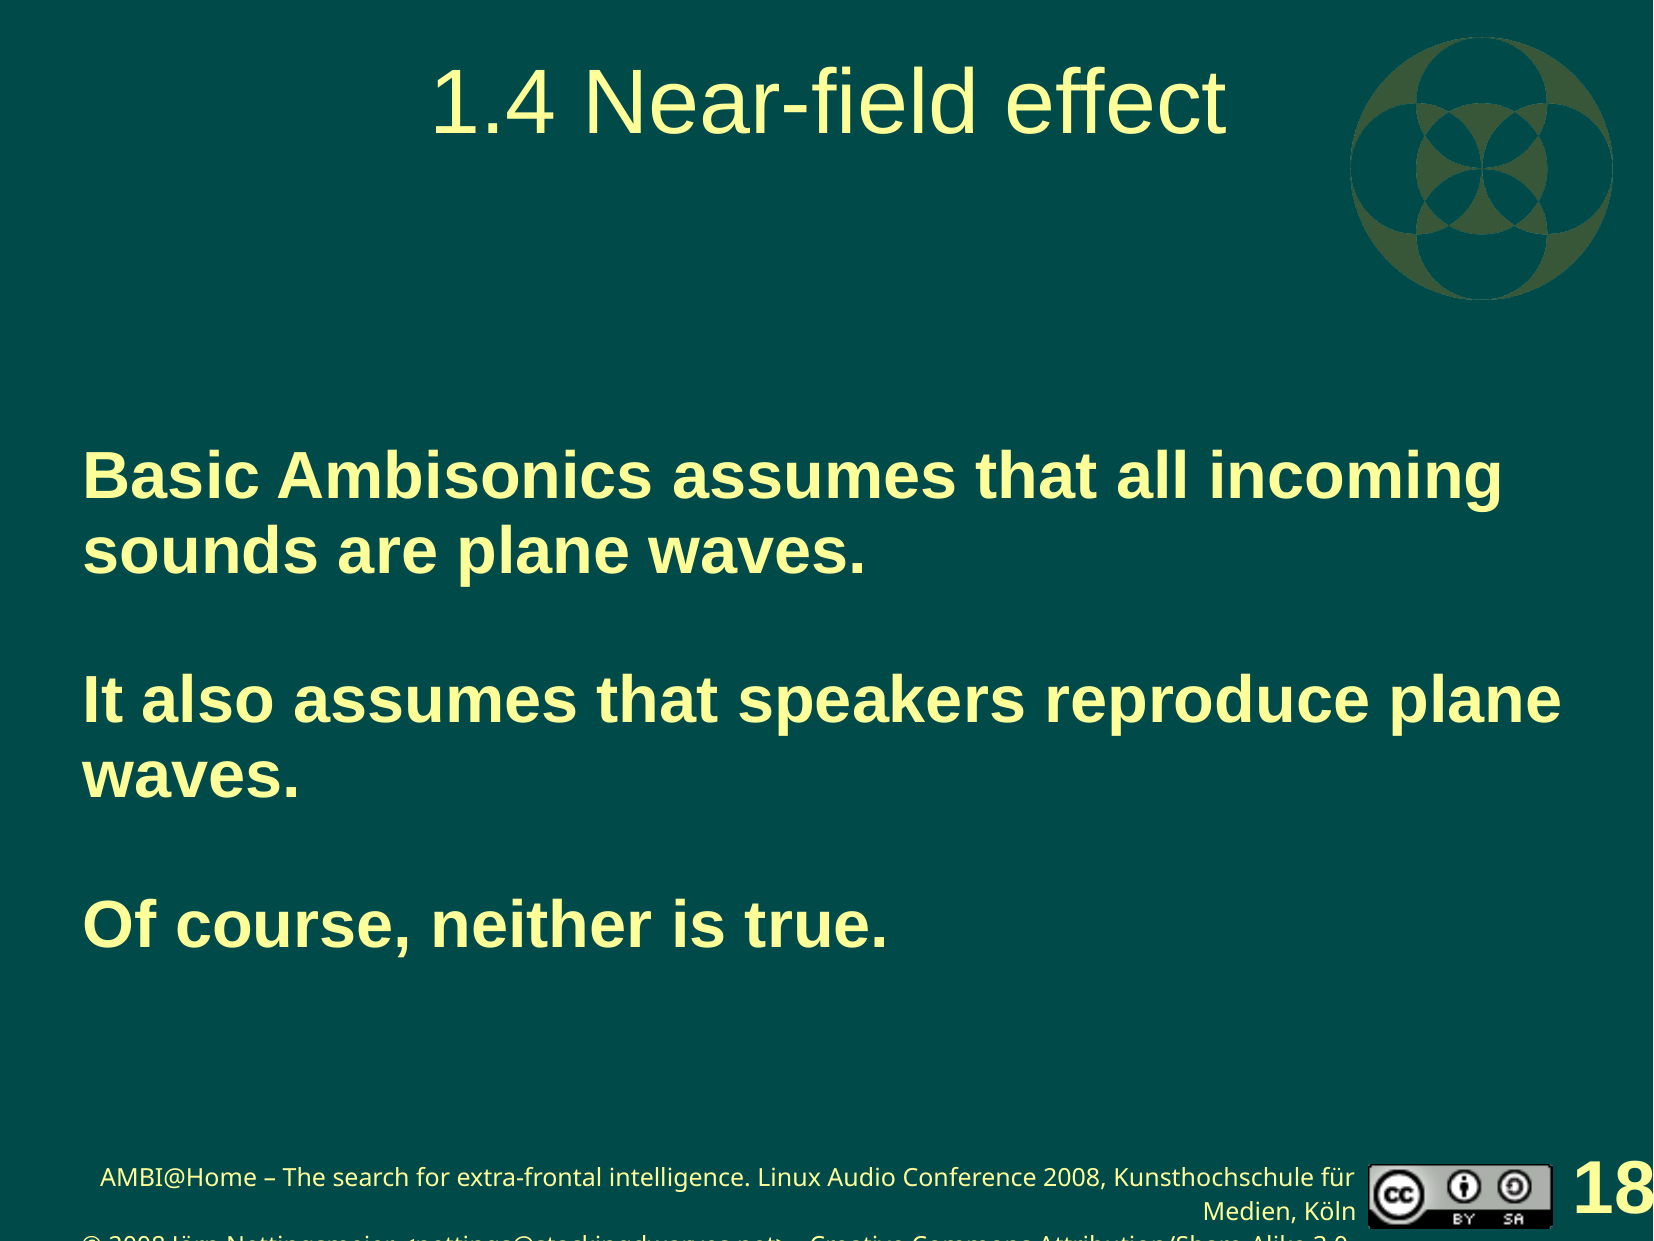

# 1.4 Near-field effect
Basic Ambisonics assumes that all incoming sounds are plane waves.
It also assumes that speakers reproduce plane waves.
Of course, neither is true.